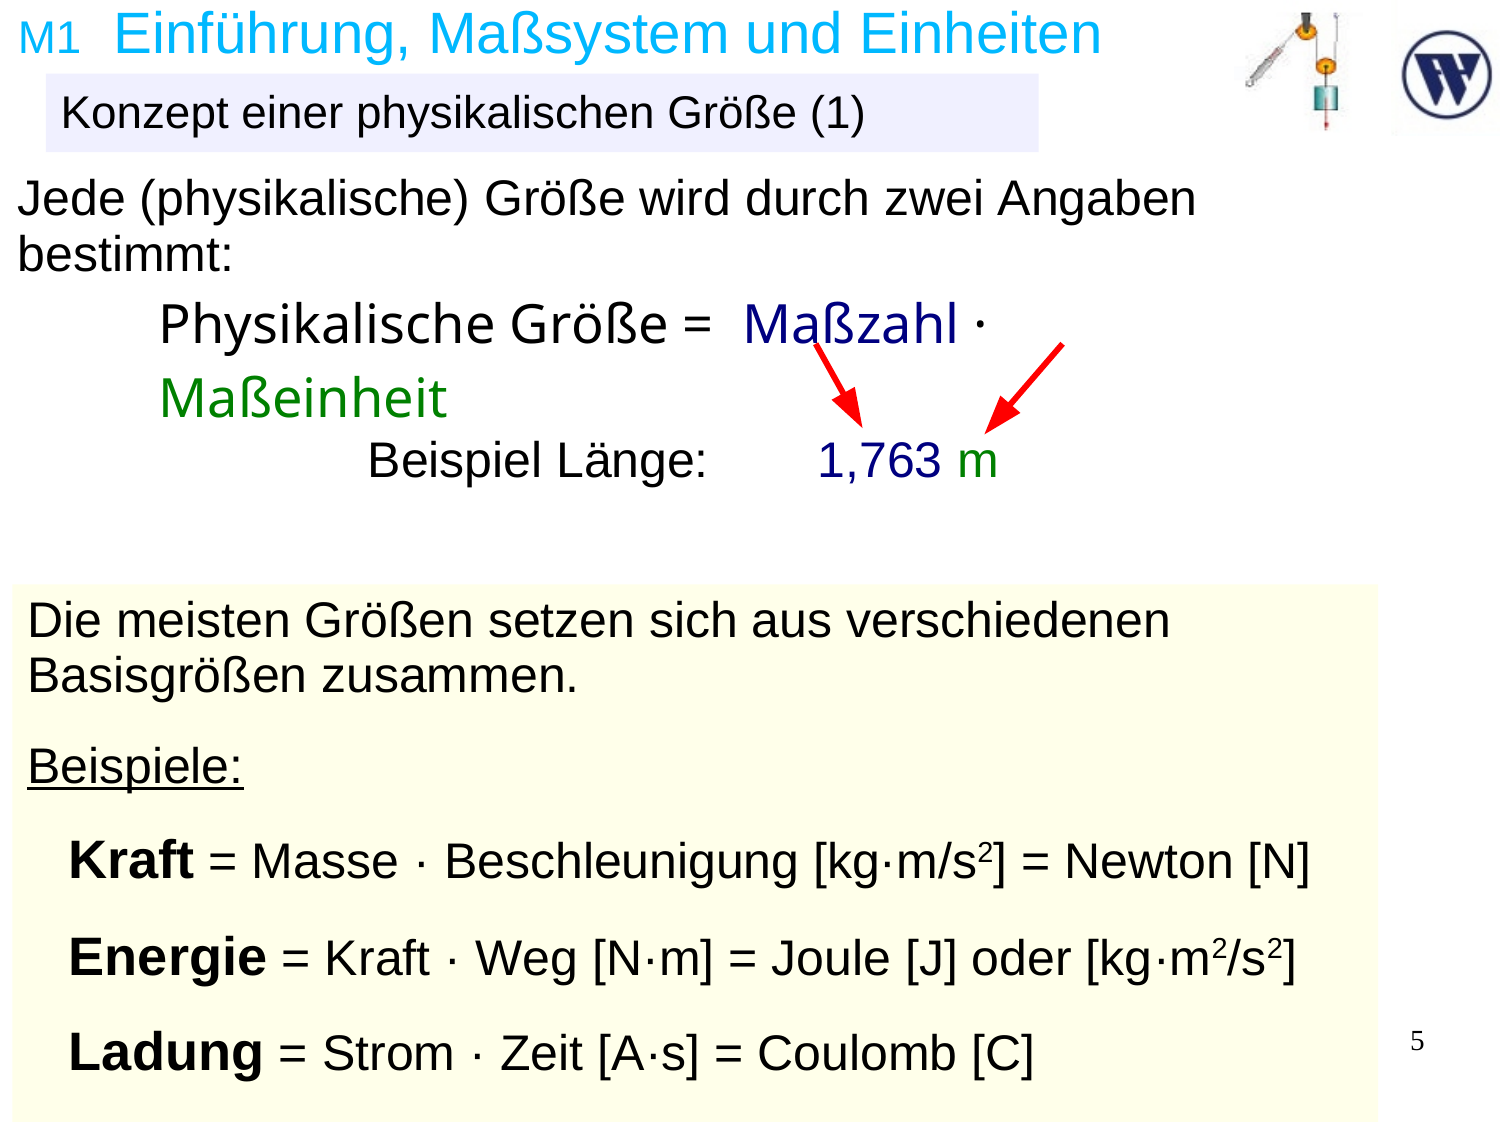

Konzept einer physikalischen Größe (1)
Jede (physikalische) Größe wird durch zwei Angaben bestimmt:
Physikalische Größe = Maßzahl · Maßeinheit
Beispiel Länge:	1,763 m
Die meisten Größen setzen sich aus verschiedenen Basisgrößen zusammen.
Beispiele:
Kraft = Masse · Beschleunigung [kg·m/s2] = Newton [N]
Energie = Kraft · Weg [N·m] = Joule [J] oder [kg·m2/s2]
Ladung = Strom · Zeit [A·s] = Coulomb [C]
5